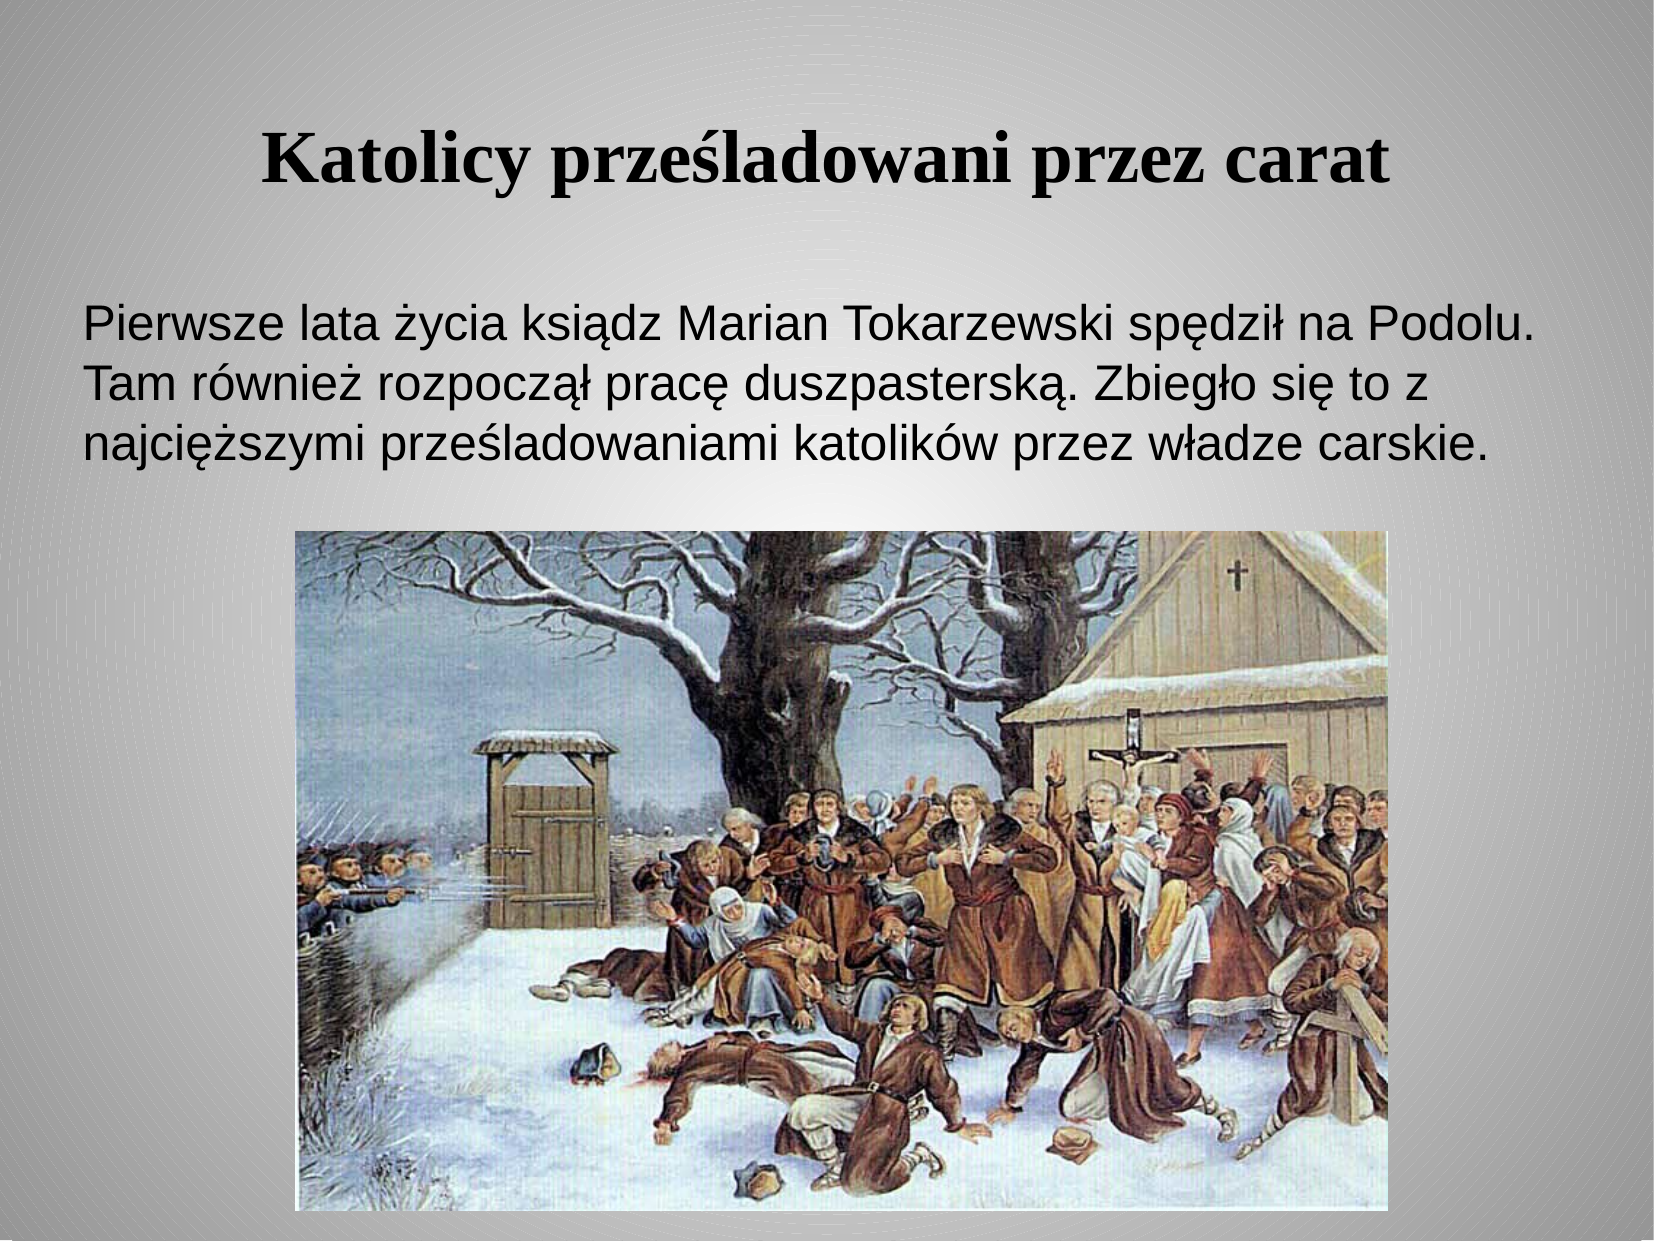

# Katolicy prześladowani przez carat
Pierwsze lata życia ksiądz Marian Tokarzewski spędził na Podolu. Tam również rozpoczął pracę duszpasterską. Zbiegło się to z najcięższymi prześladowaniami katolików przez władze carskie.